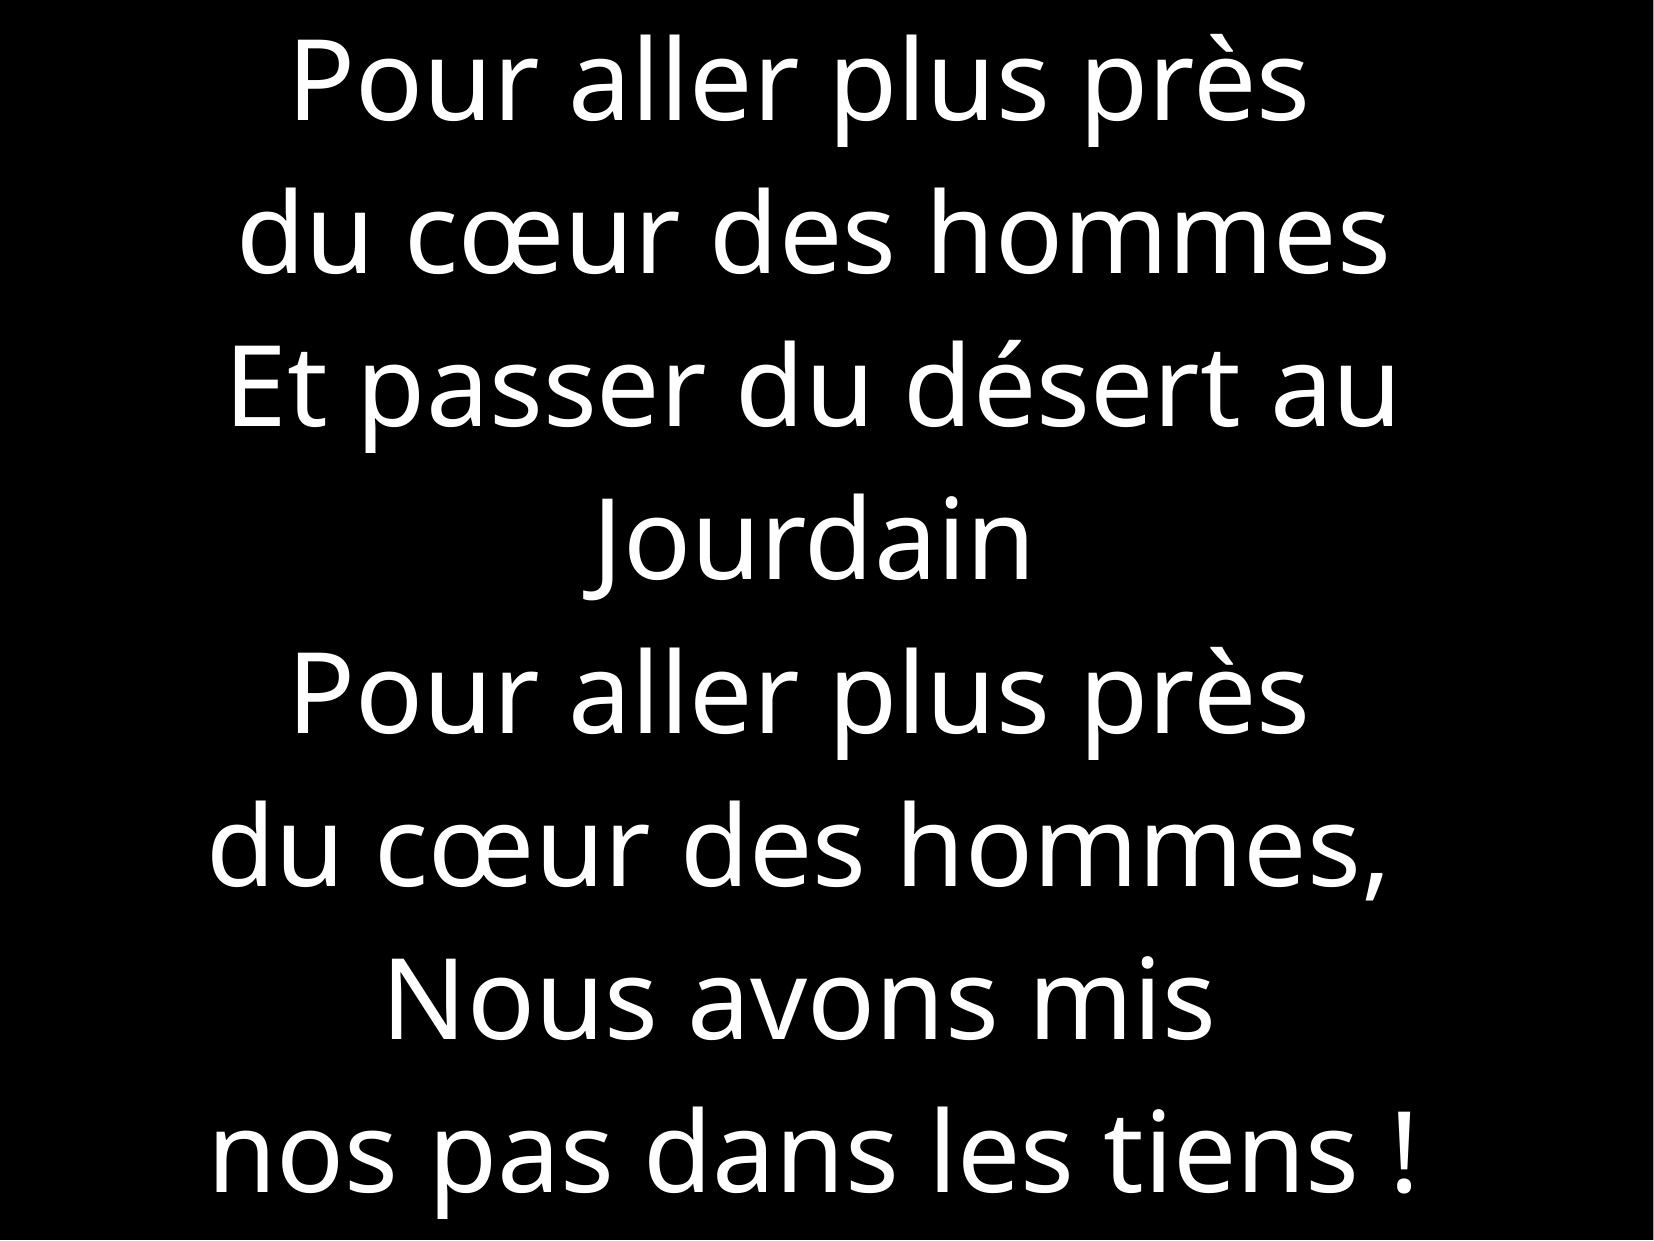

# Pour aller plus près
du cœur des hommes
Et passer du désert au Jourdain
Pour aller plus près
du cœur des hommes,
Nous avons mis
nos pas dans les tiens !